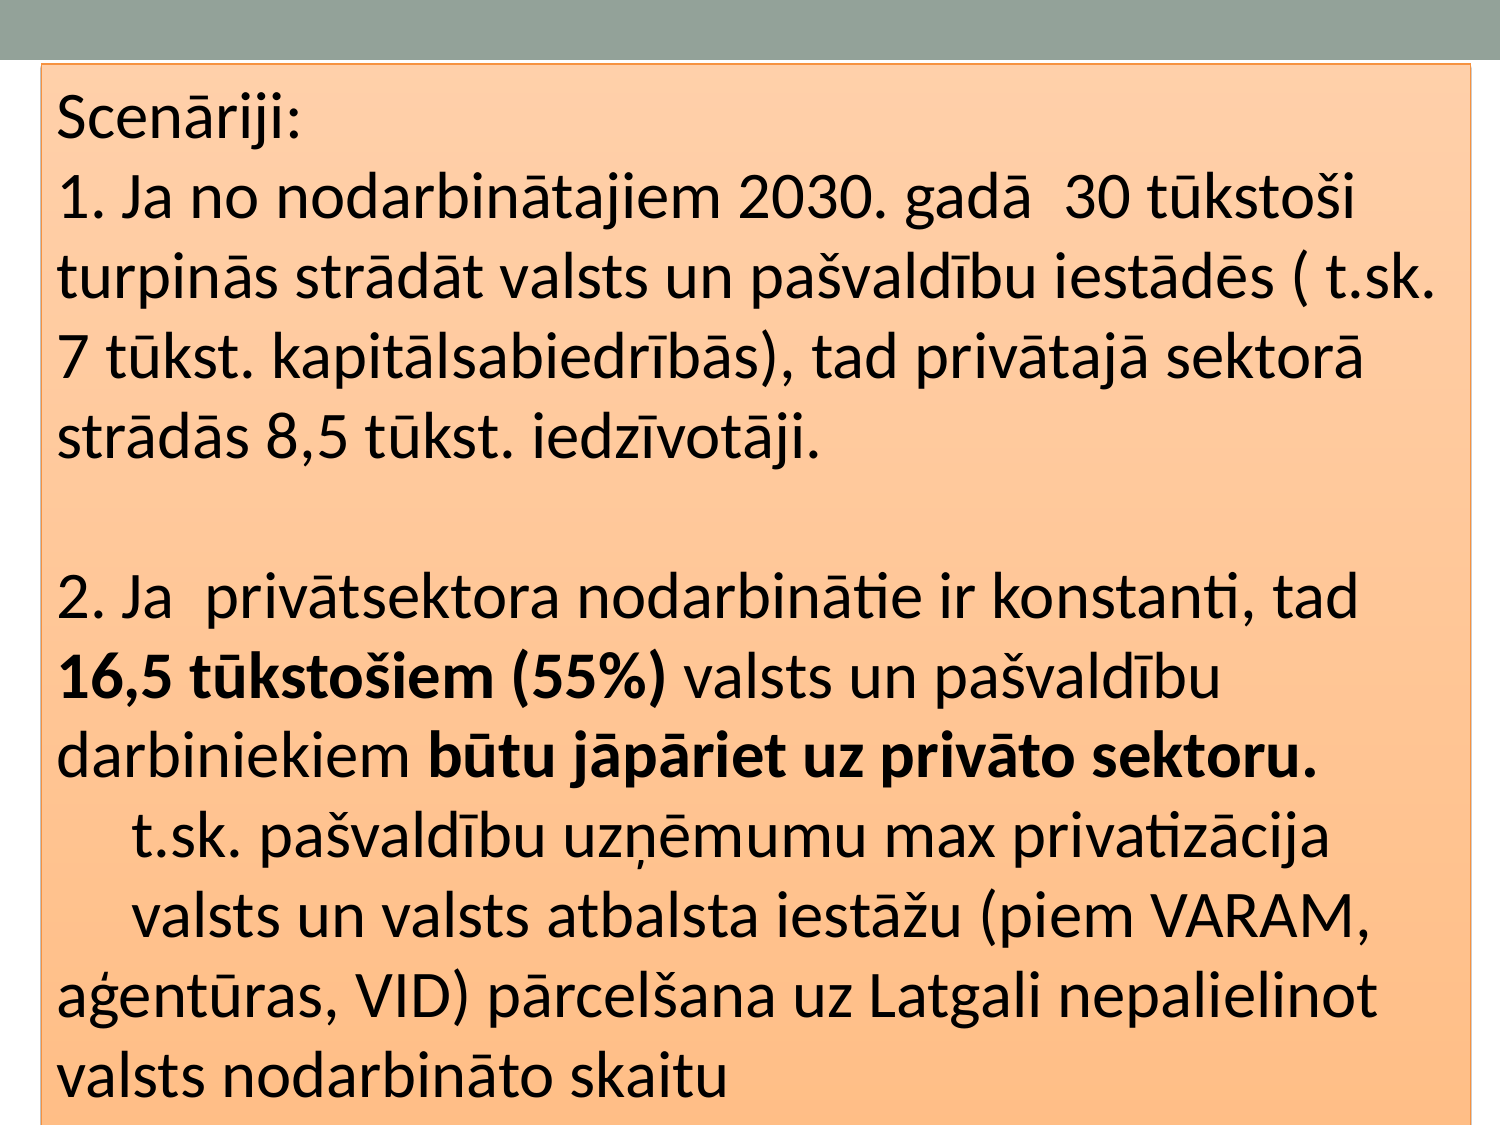

Scenāriji:
1. Ja no nodarbinātajiem 2030. gadā 30 tūkstoši turpinās strādāt valsts un pašvaldību iestādēs ( t.sk. 7 tūkst. kapitālsabiedrībās), tad privātajā sektorā strādās 8,5 tūkst. iedzīvotāji.
2. Ja privātsektora nodarbinātie ir konstanti, tad 16,5 tūkstošiem (55%) valsts un pašvaldību darbiniekiem būtu jāpāriet uz privāto sektoru.
	t.sk. pašvaldību uzņēmumu max privatizācija
	valsts un valsts atbalsta iestāžu (piem VARAM, aģentūras, VID) pārcelšana uz Latgali nepalielinot valsts nodarbināto skaitu